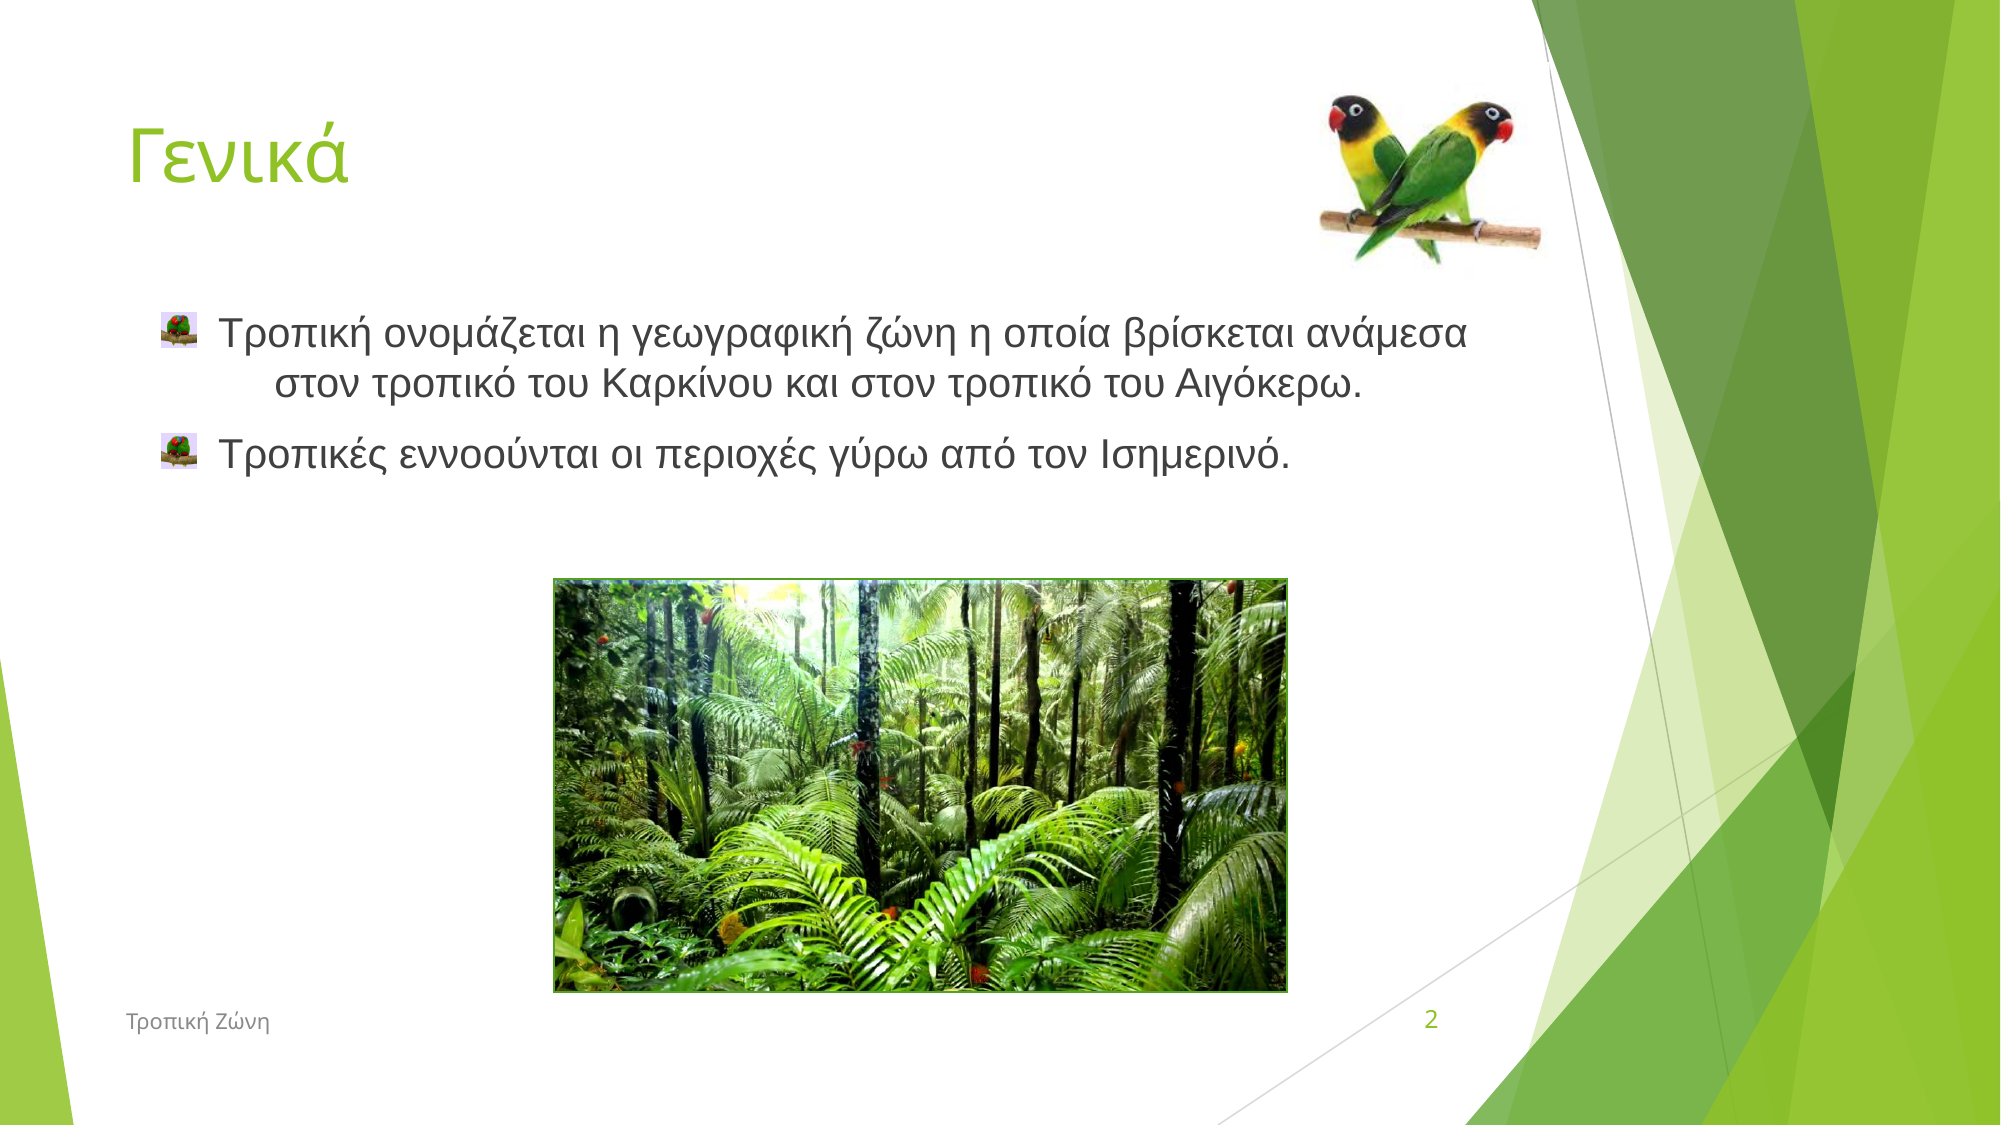

# Γενικά
Τροπική ονομάζεται η γεωγραφική ζώνη η οποία βρίσκεται ανάμεσα στον τροπικό του Καρκίνου και στον τροπικό του Αιγόκερω.
Τροπικές εννοούνται οι περιοχές γύρω από τον Ισημερινό.
Τροπική Ζώνη
2